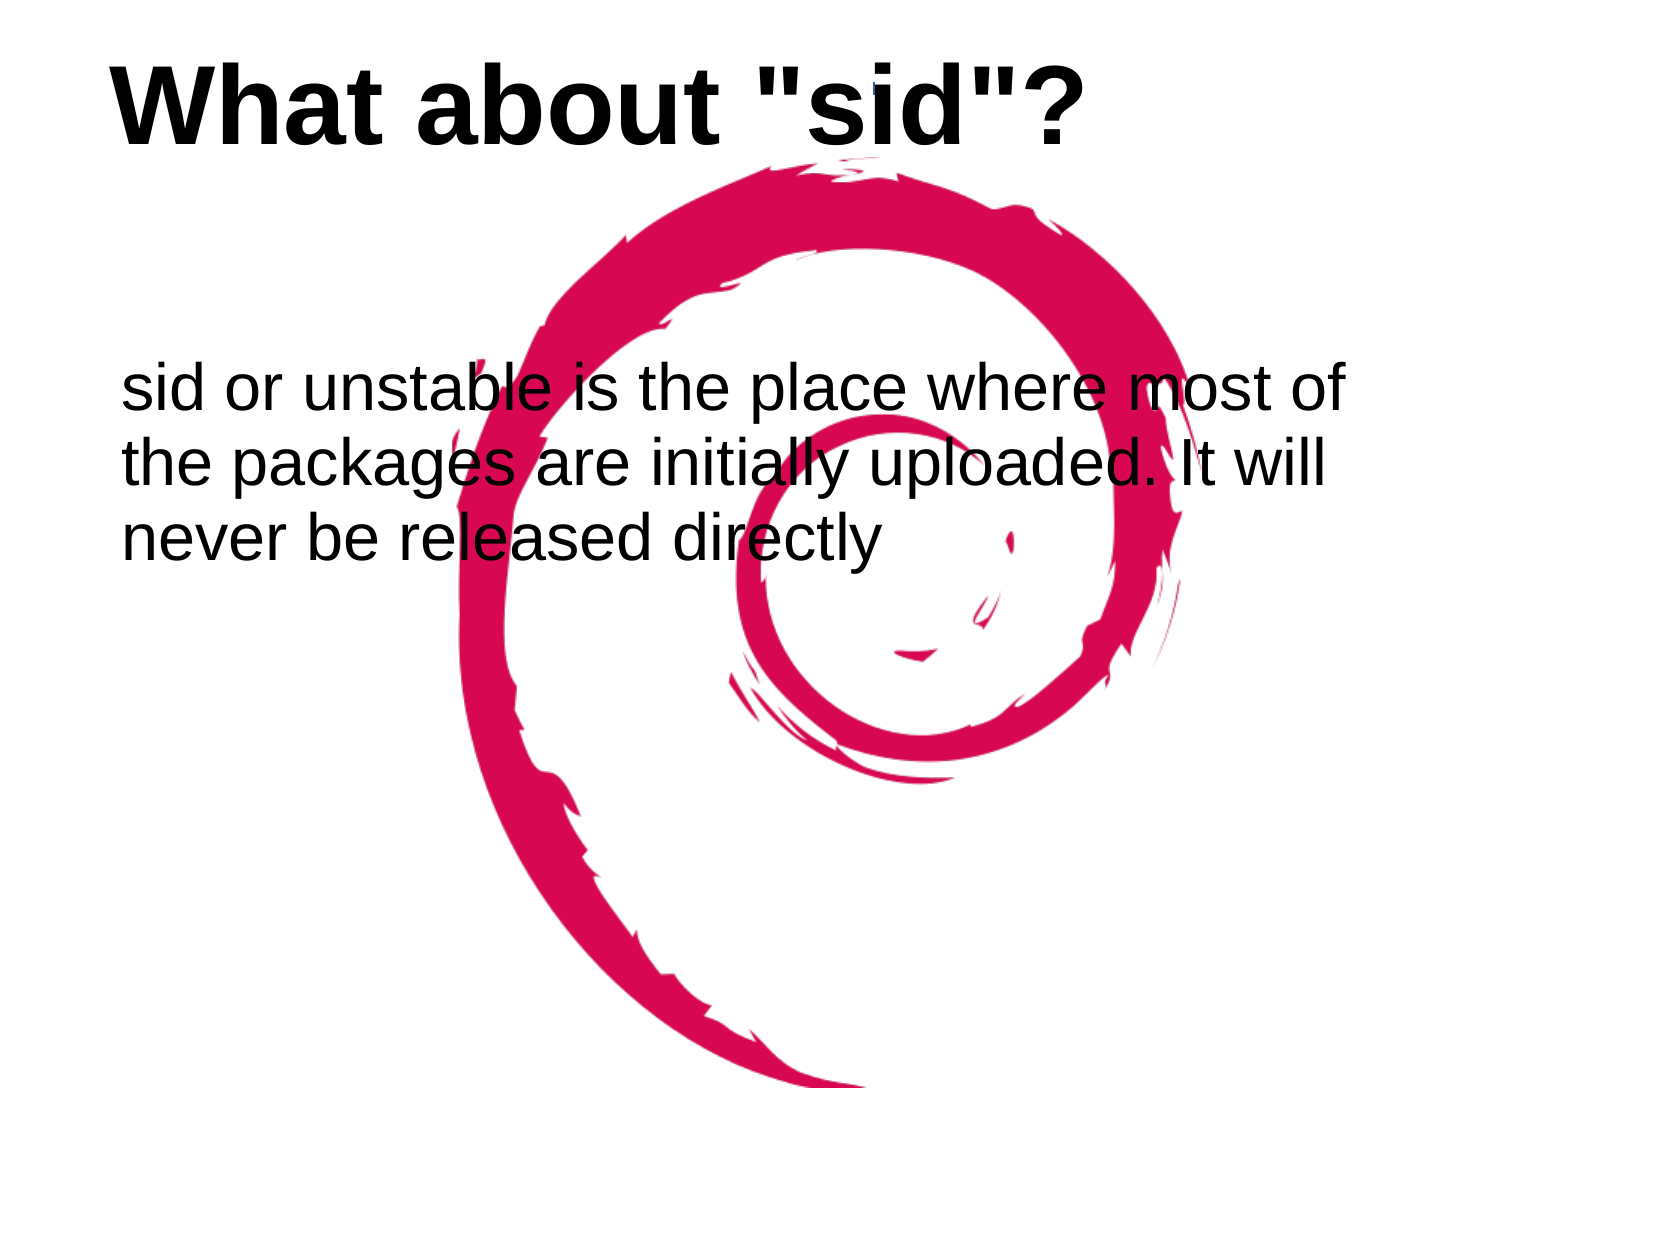

What about "sid"?
sid or unstable is the place where most of the packages are initially uploaded. It will never be released directly